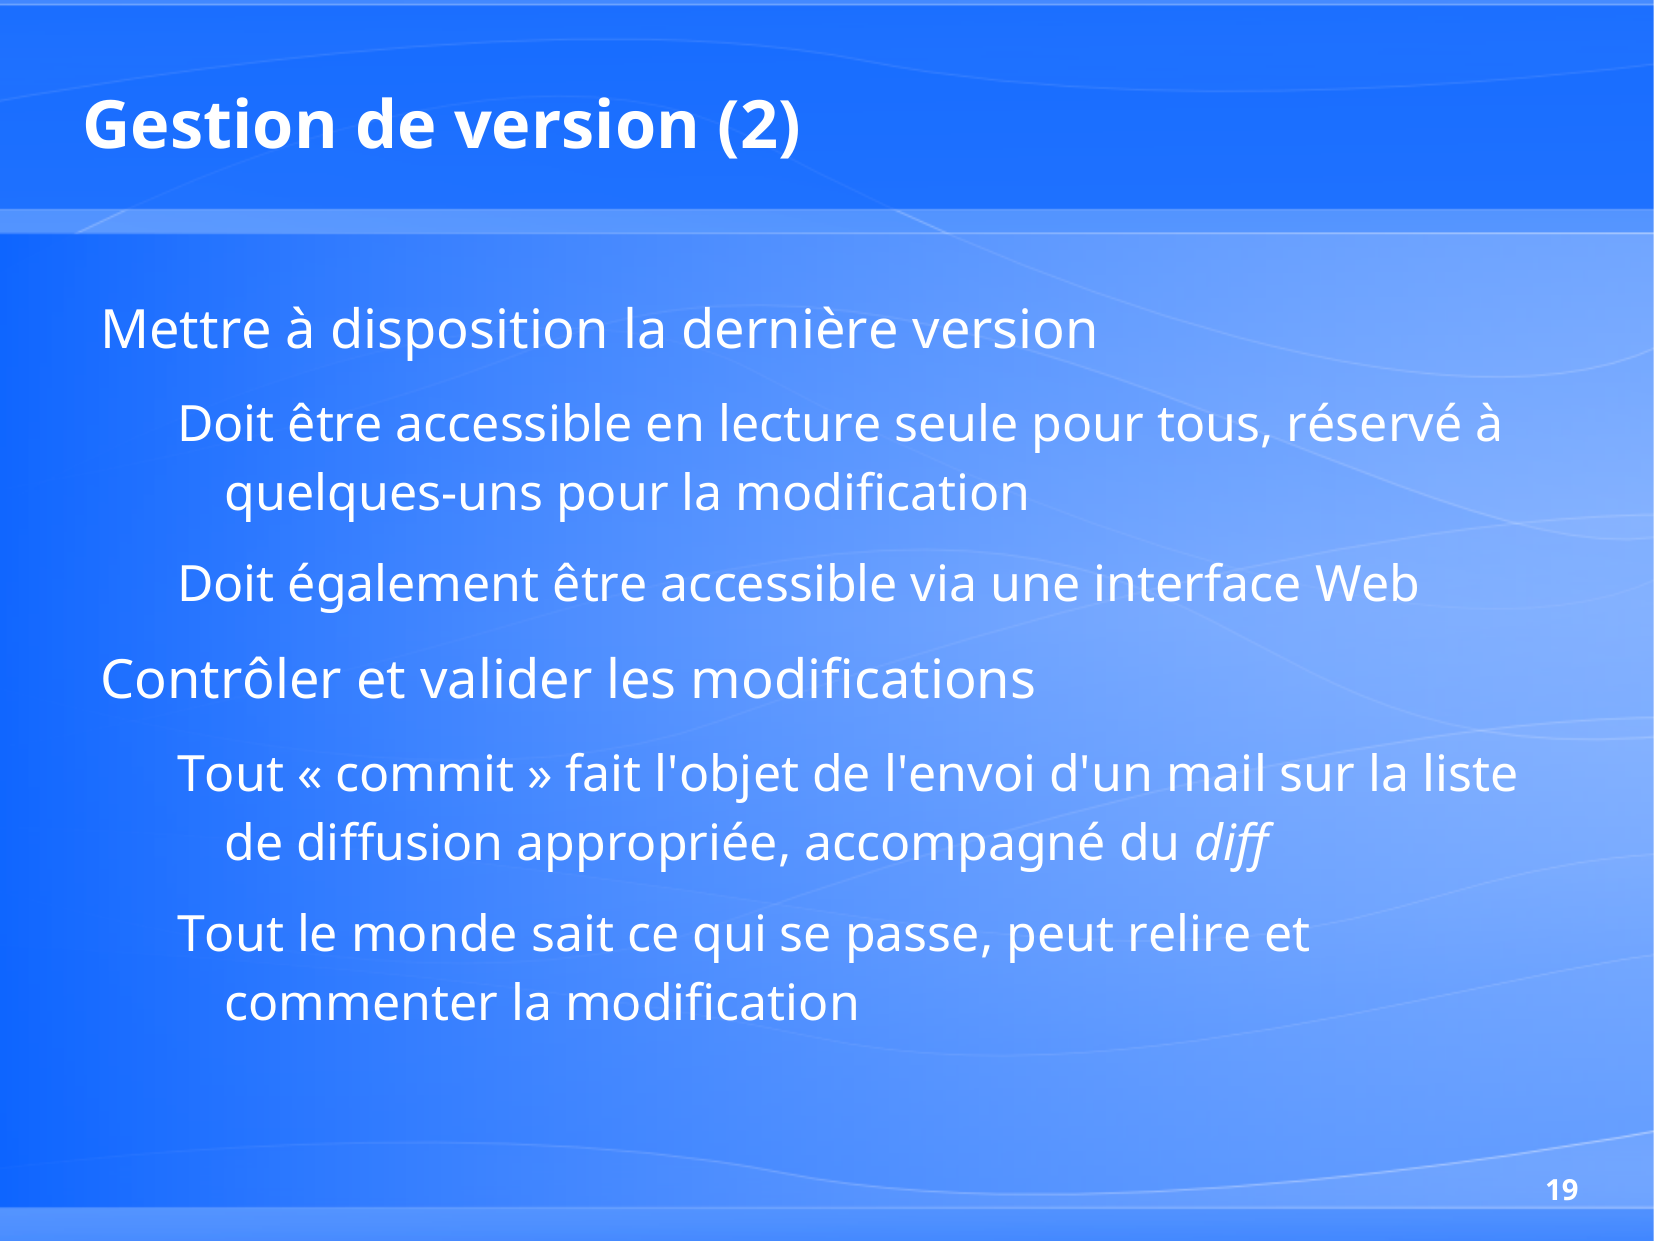

# Gestion de version (2)
Mettre à disposition la dernière version
Doit être accessible en lecture seule pour tous, réservé à quelques-uns pour la modification
Doit également être accessible via une interface Web
Contrôler et valider les modifications
Tout « commit » fait l'objet de l'envoi d'un mail sur la liste de diffusion appropriée, accompagné du diff
Tout le monde sait ce qui se passe, peut relire et commenter la modification
19